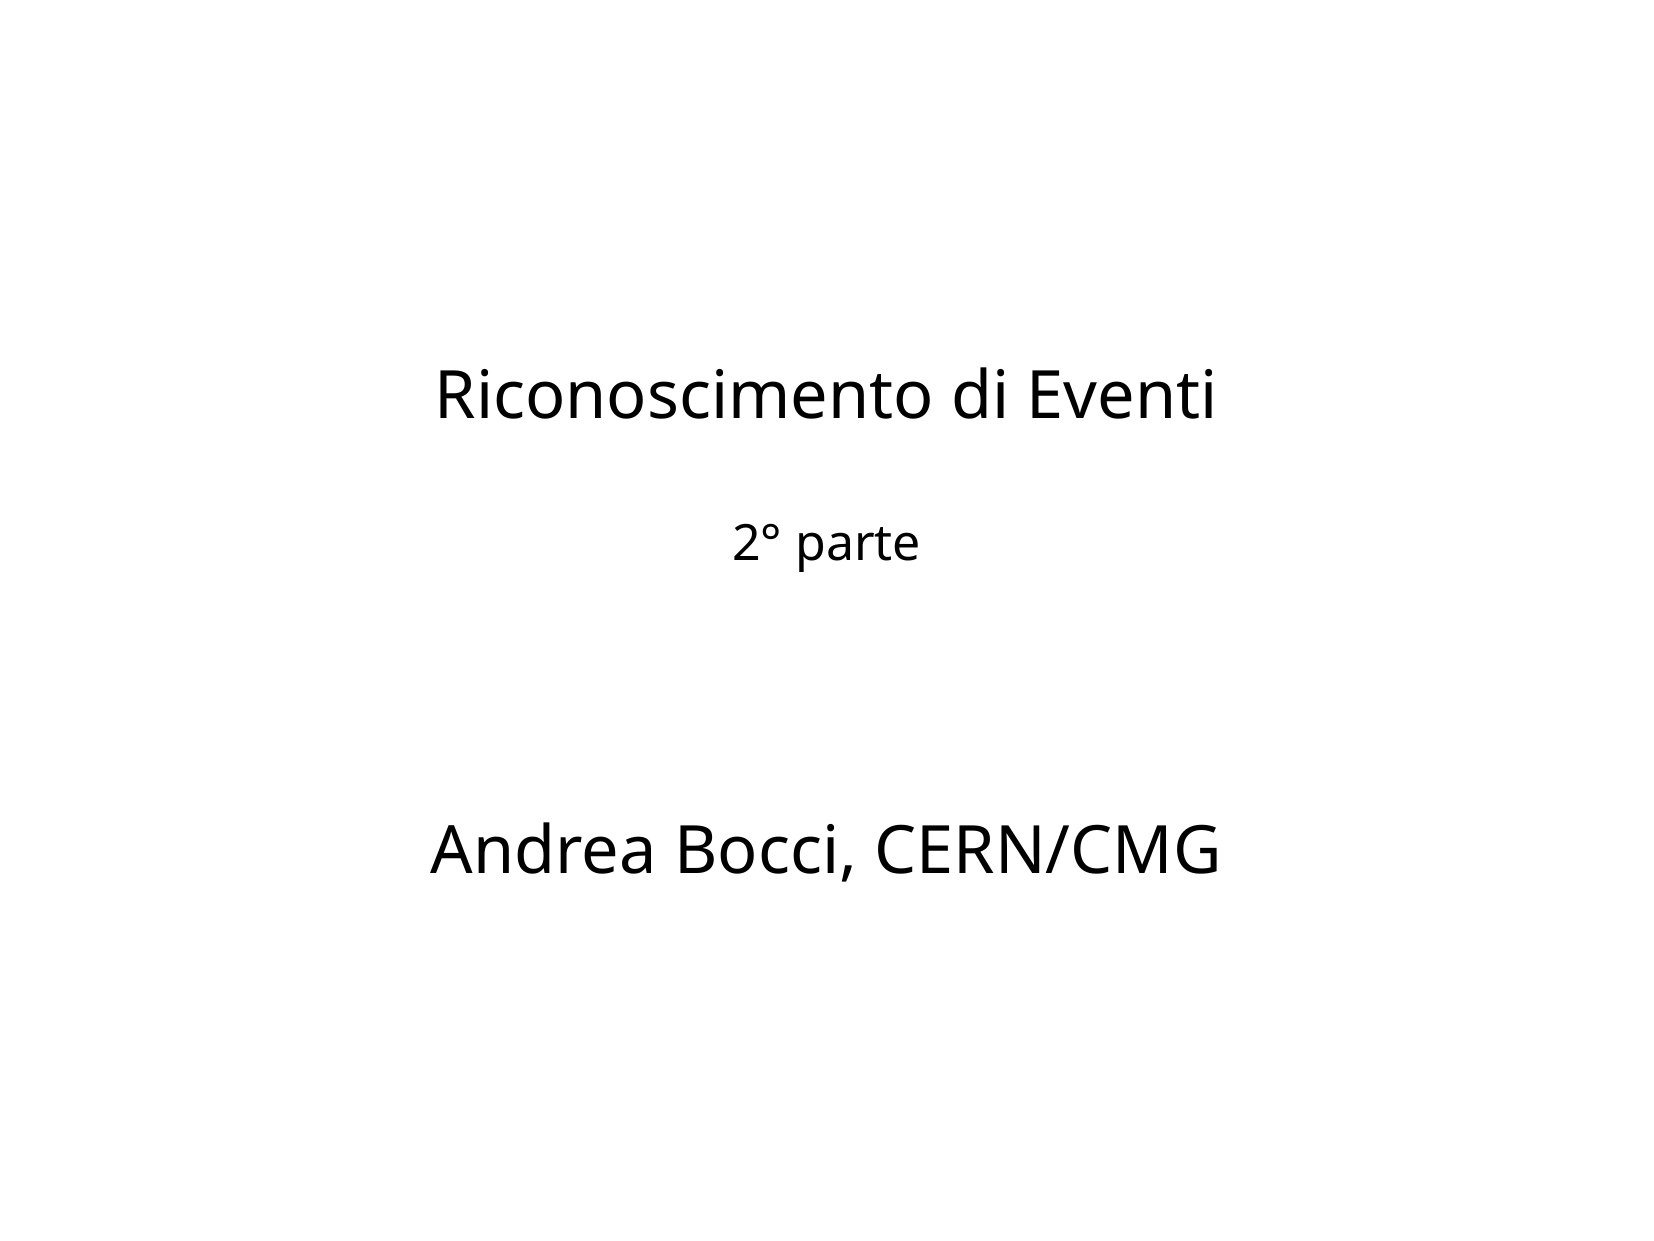

# Riconoscimento di Eventi
2° parte
Andrea Bocci, CERN/CMG